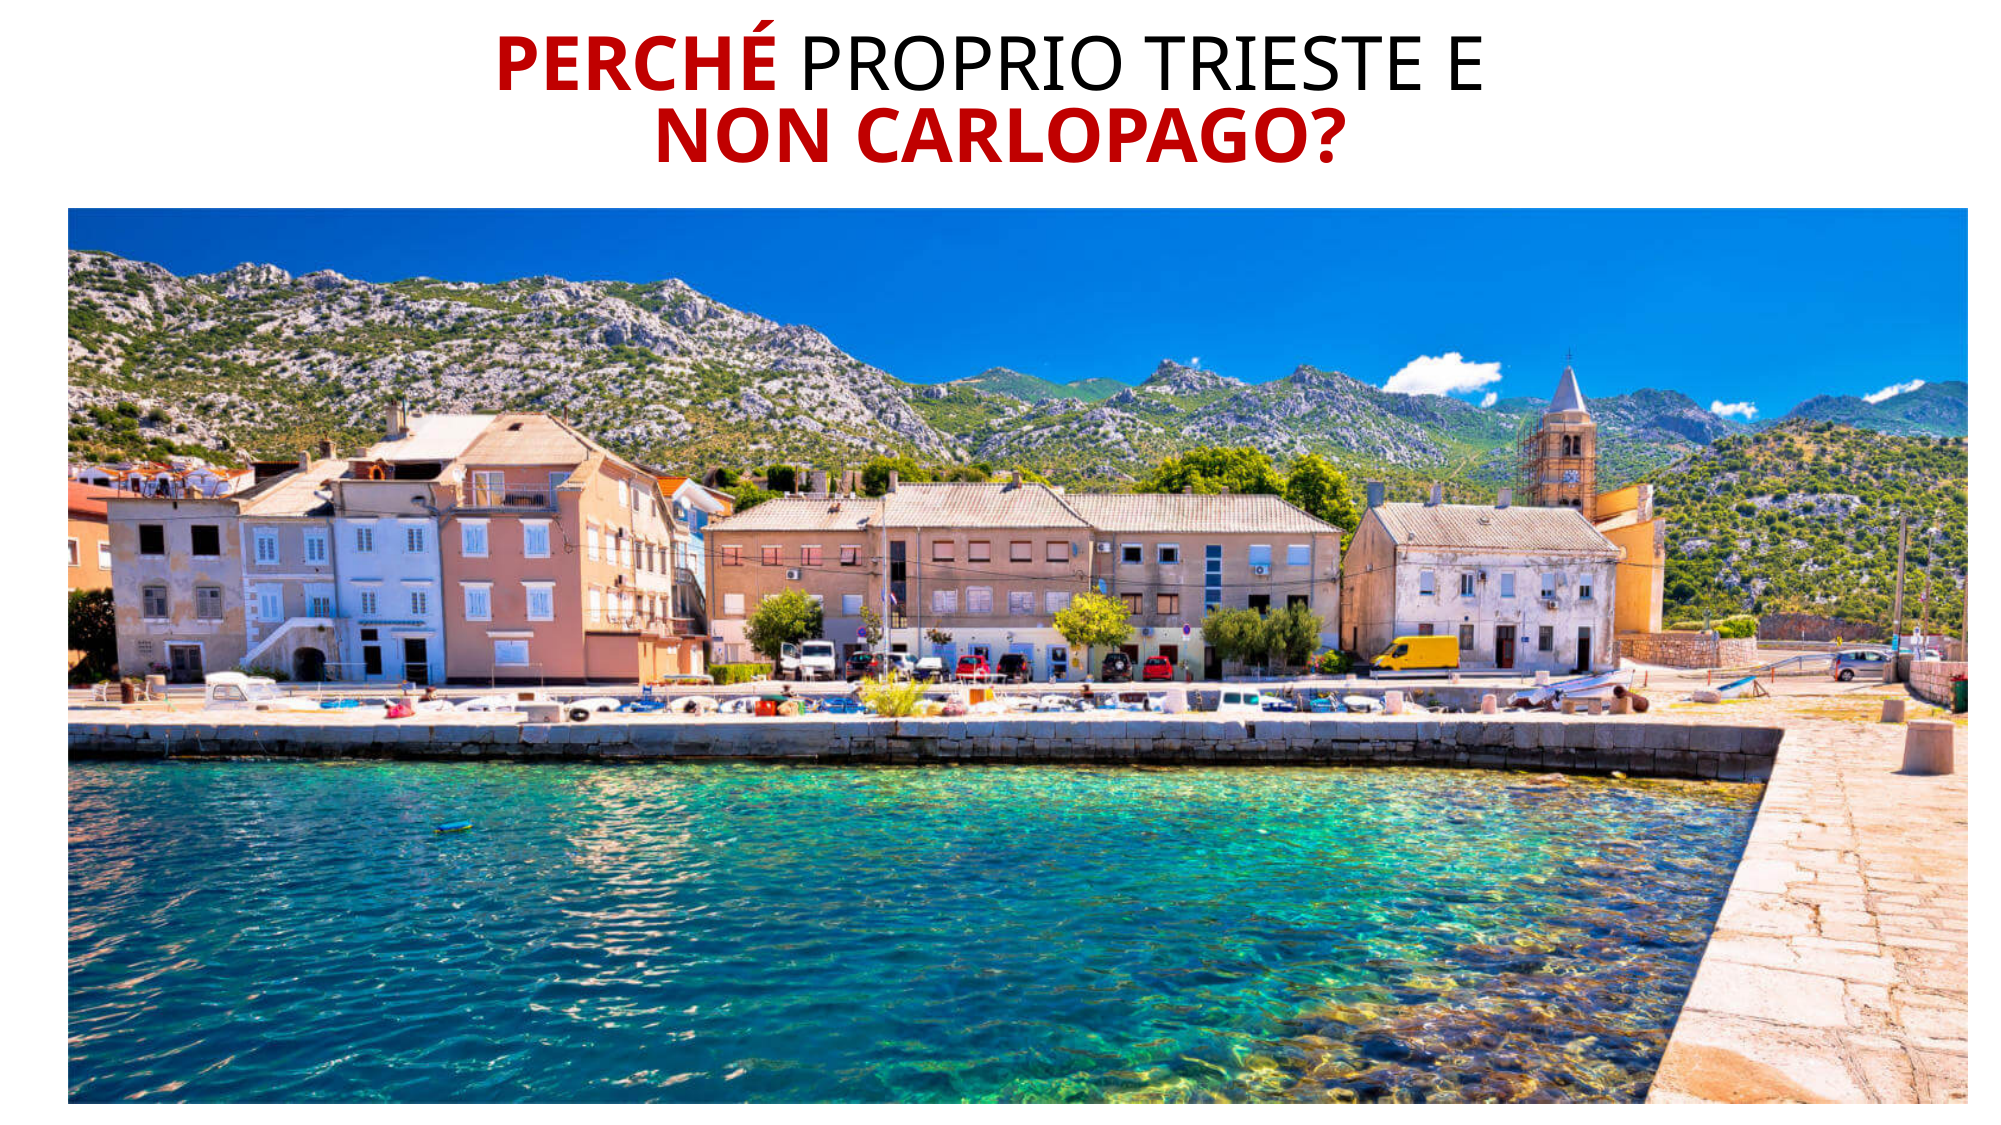

# PERCHÉ PROPRIO TRIESTE E NON CARLOPAGO?